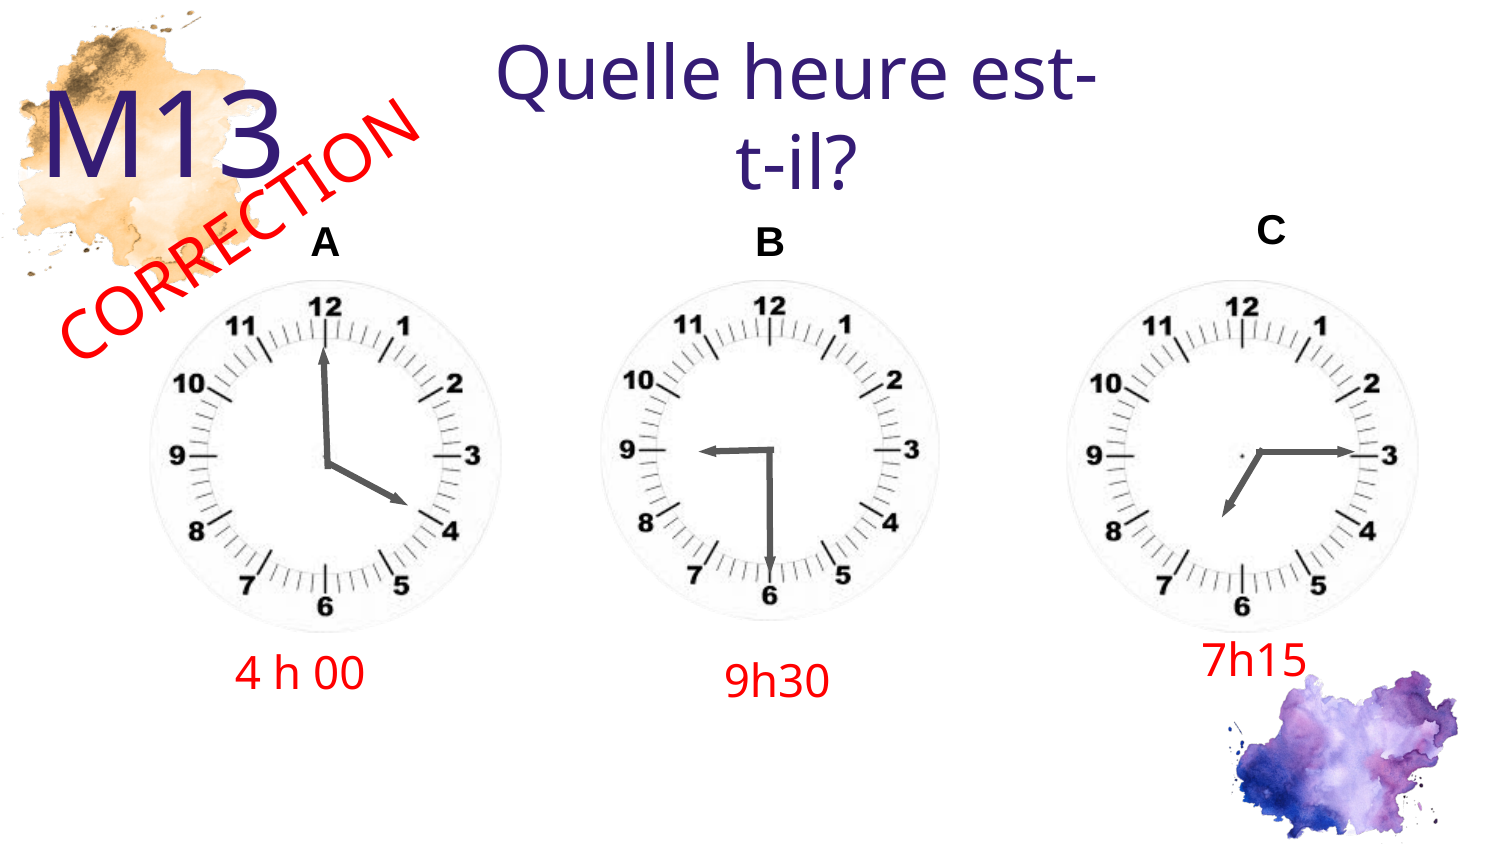

Quelle heure est-t-il?
M13
CORRECTION
C
A
B
7h15
4 h 00
 9h30